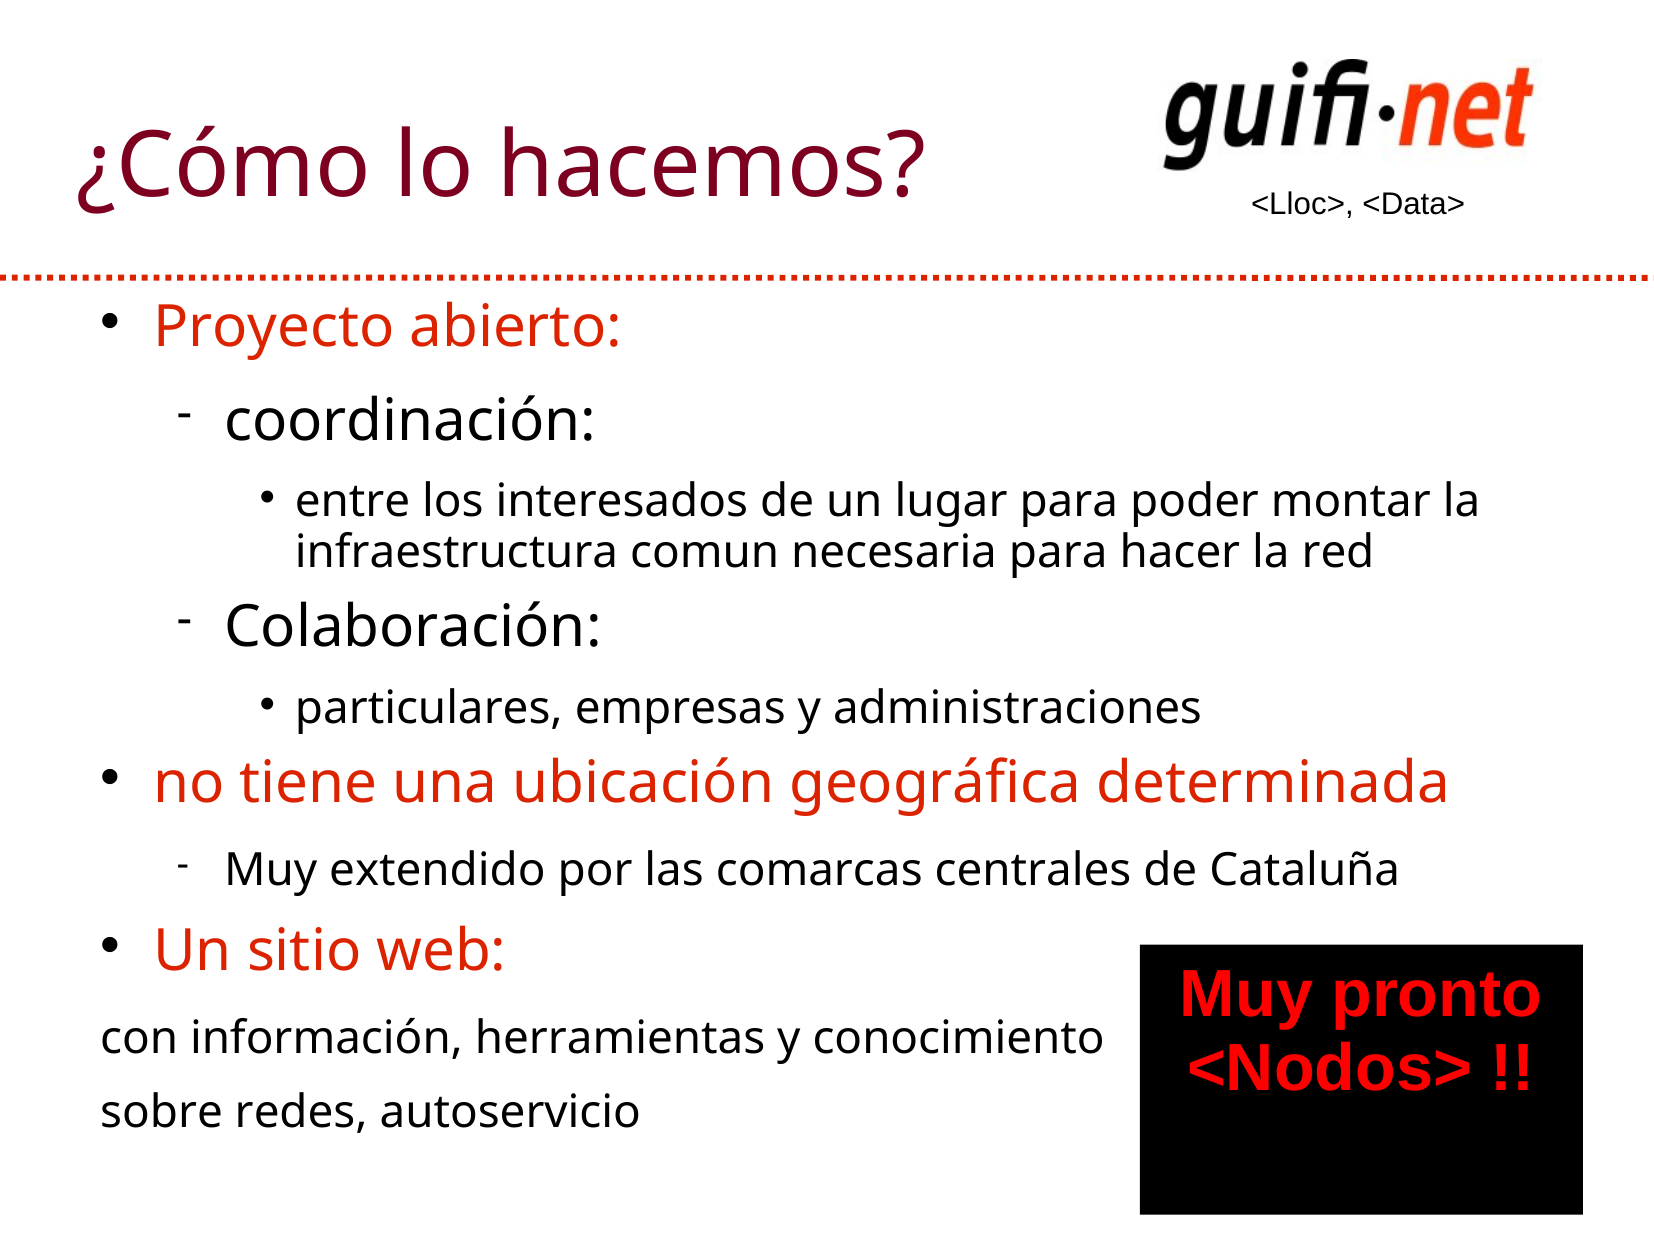

# ¿Cómo lo hacemos?
Proyecto abierto:
coordinación:
entre los interesados de un lugar para poder montar la infraestructura comun necesaria para hacer la red
Colaboración:
particulares, empresas y administraciones
no tiene una ubicación geográfica determinada
Muy extendido por las comarcas centrales de Cataluña
Un sitio web:
con información, herramientas y conocimiento
sobre redes, autoservicio
Muy pronto <Nodos> !!